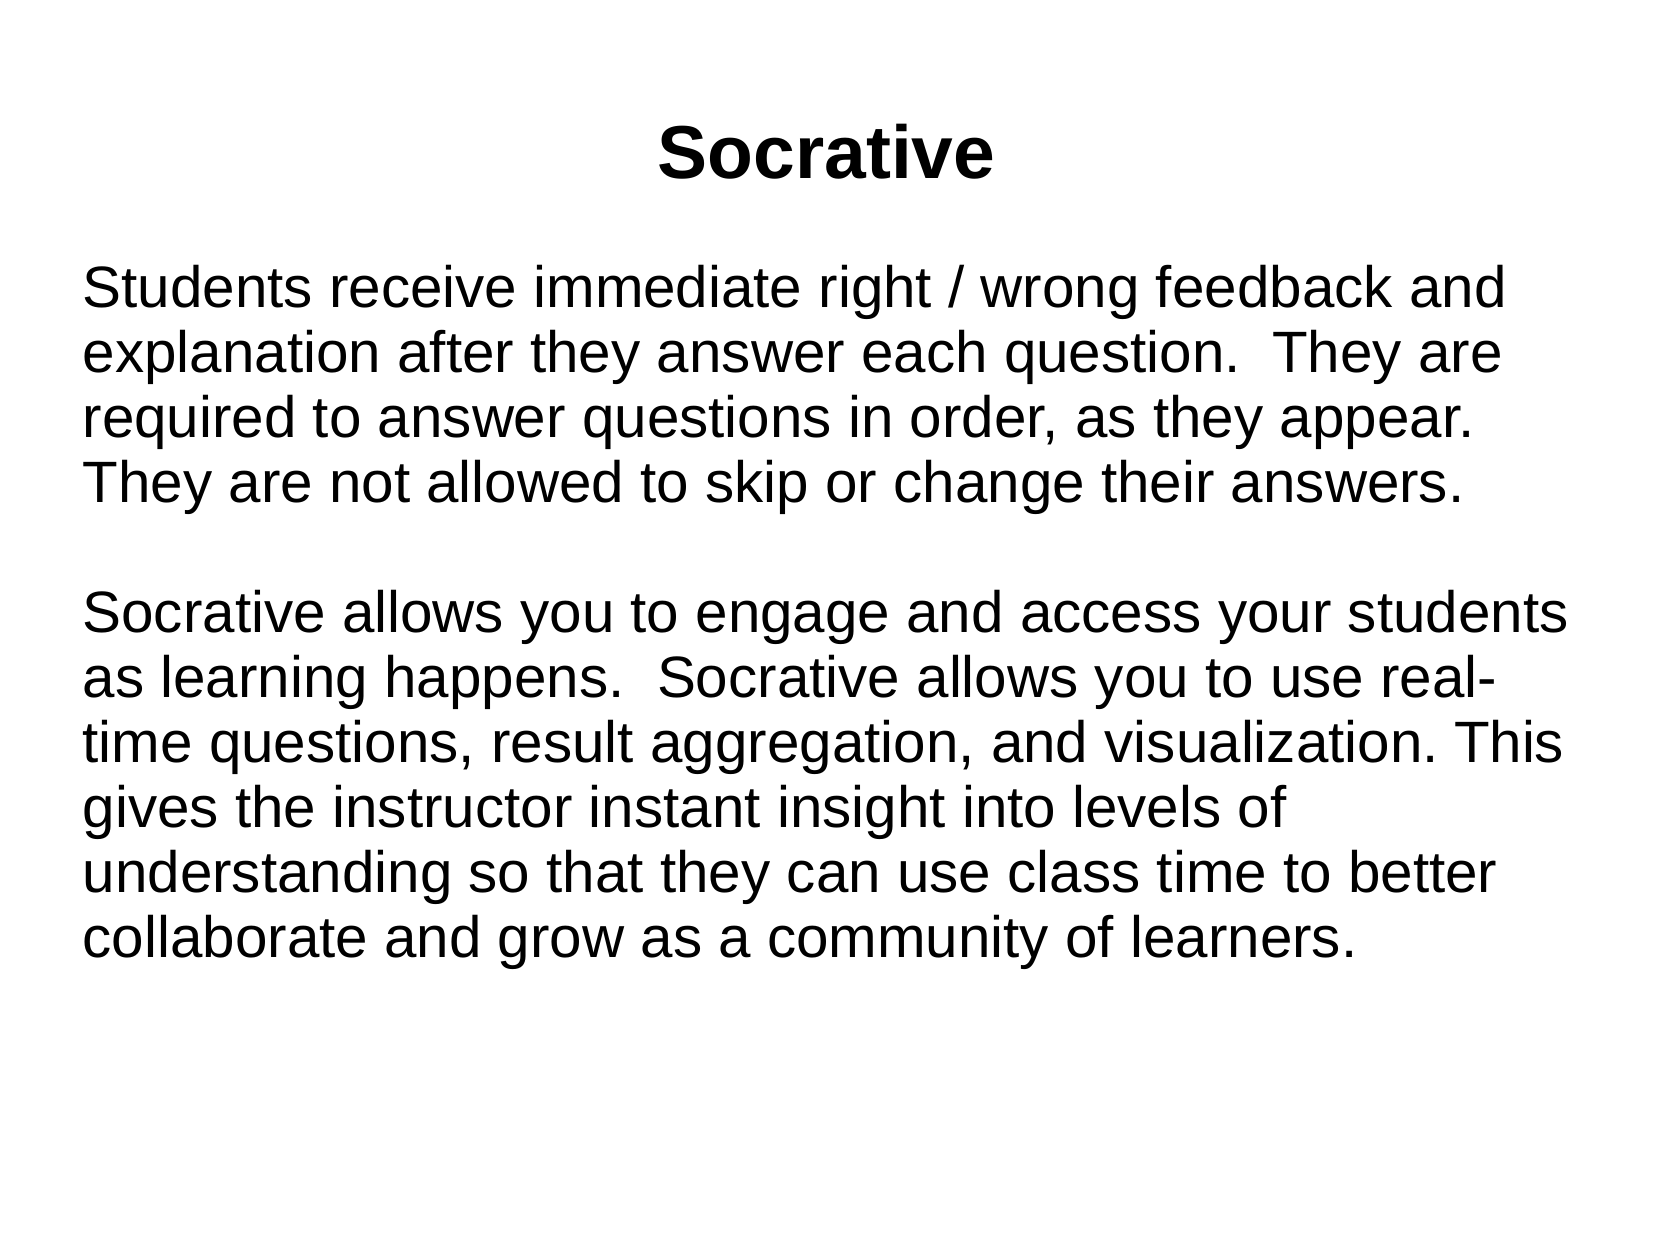

# Socrative
Students receive immediate right / wrong feedback and explanation after they answer each question. They are required to answer questions in order, as they appear. They are not allowed to skip or change their answers.
Socrative allows you to engage and access your students as learning happens. Socrative allows you to use real-time questions, result aggregation, and visualization. This gives the instructor instant insight into levels of understanding so that they can use class time to better collaborate and grow as a community of learners.